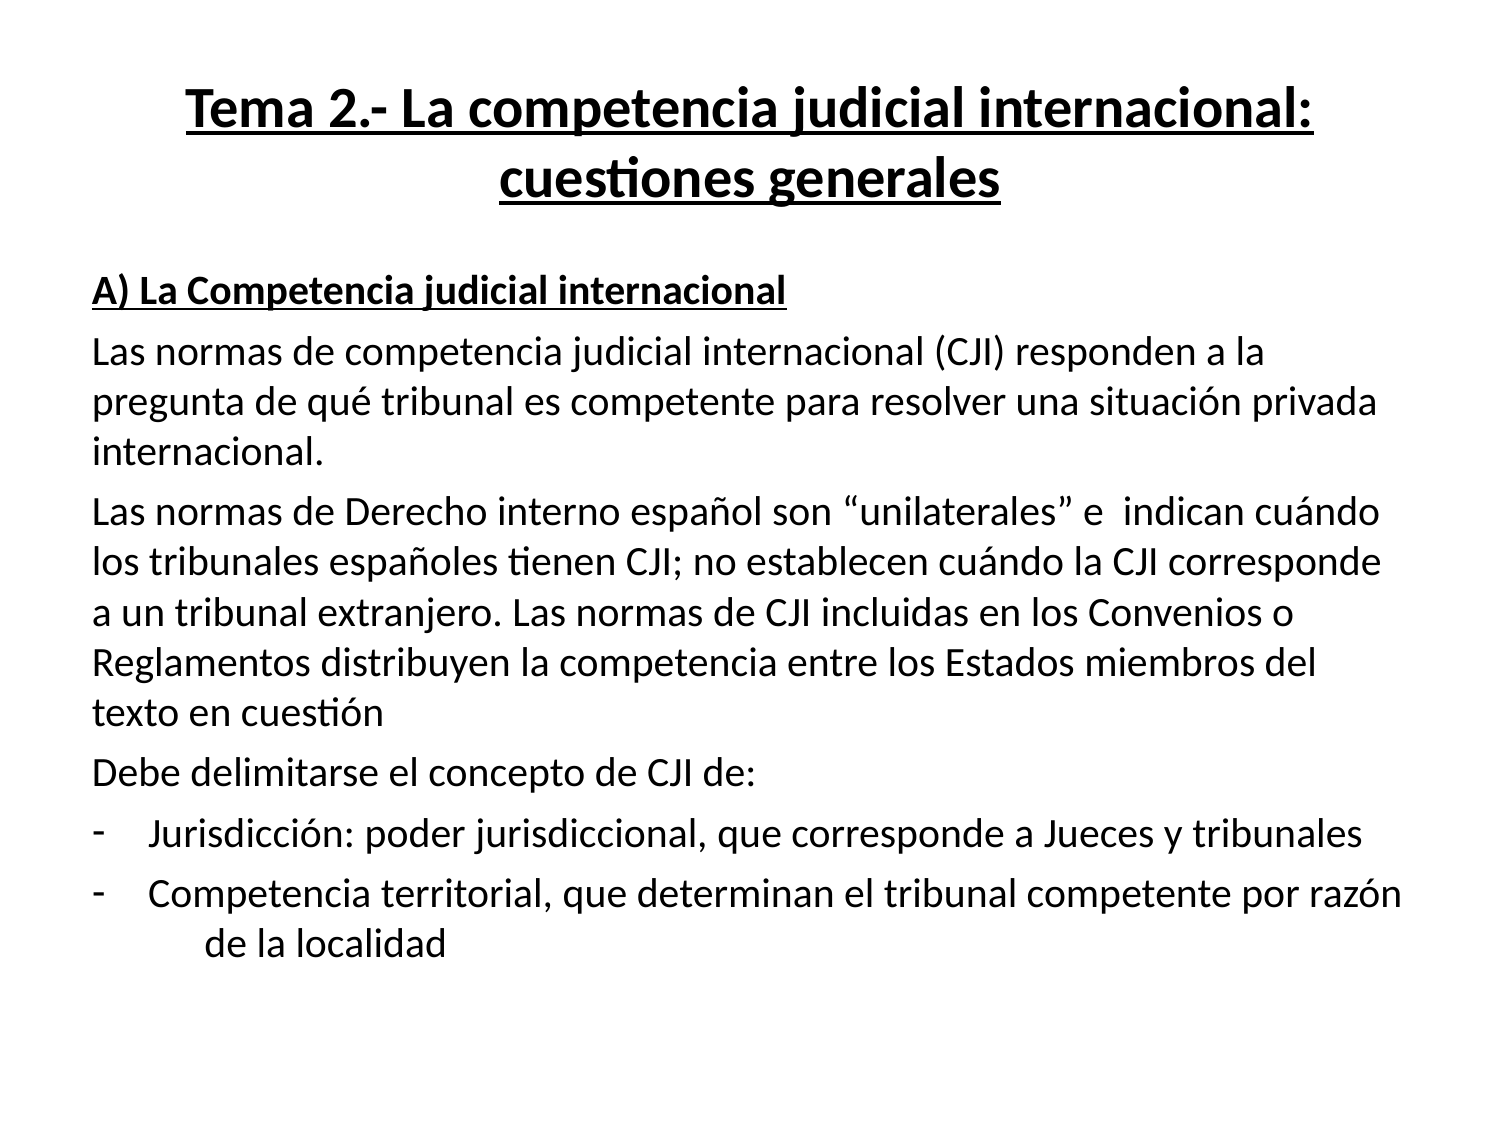

# Tema 2.- La competencia judicial internacional: cuestiones generales
A) La Competencia judicial internacional
Las normas de competencia judicial internacional (CJI) responden a la pregunta de qué tribunal es competente para resolver una situación privada internacional.
Las normas de Derecho interno español son “unilaterales” e indican cuándo los tribunales españoles tienen CJI; no establecen cuándo la CJI corresponde a un tribunal extranjero. Las normas de CJI incluidas en los Convenios o Reglamentos distribuyen la competencia entre los Estados miembros del texto en cuestión
Debe delimitarse el concepto de CJI de:
Jurisdicción: poder jurisdiccional, que corresponde a Jueces y tribunales
Competencia territorial, que determinan el tribunal competente por razón de la localidad